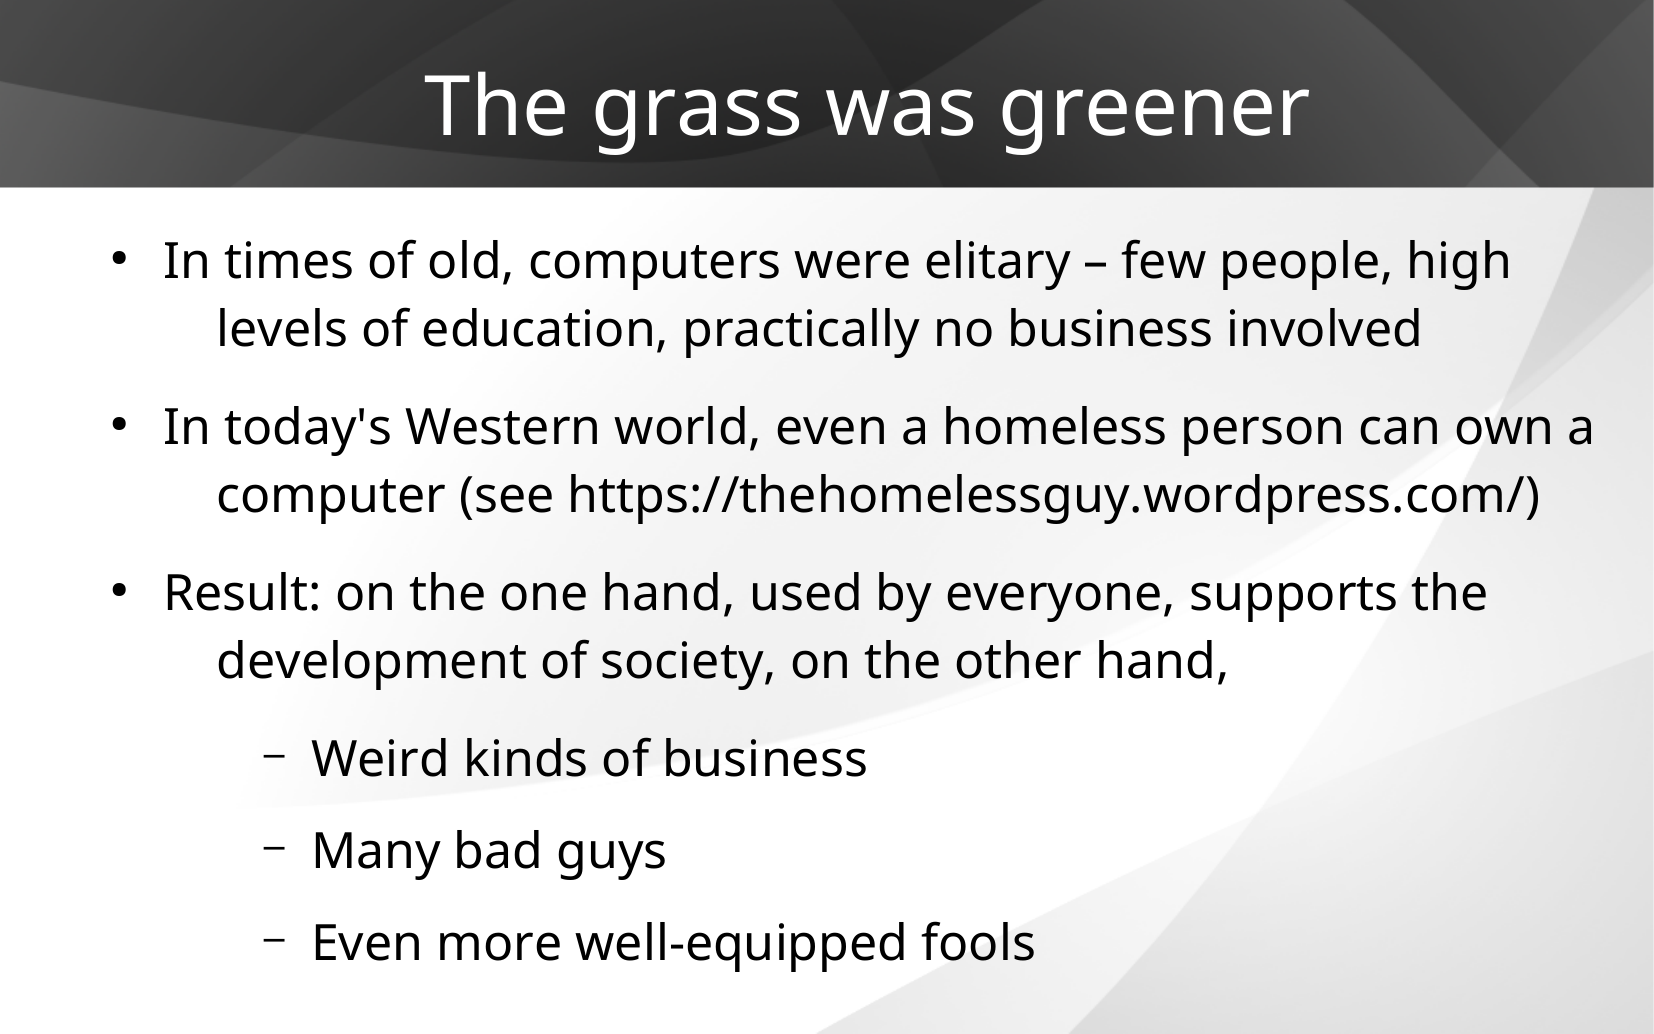

# The grass was greener
In times of old, computers were elitary – few people, high levels of education, practically no business involved
In today's Western world, even a homeless person can own a computer (see https://thehomelessguy.wordpress.com/)
Result: on the one hand, used by everyone, supports the development of society, on the other hand,
Weird kinds of business
Many bad guys
Even more well-equipped fools